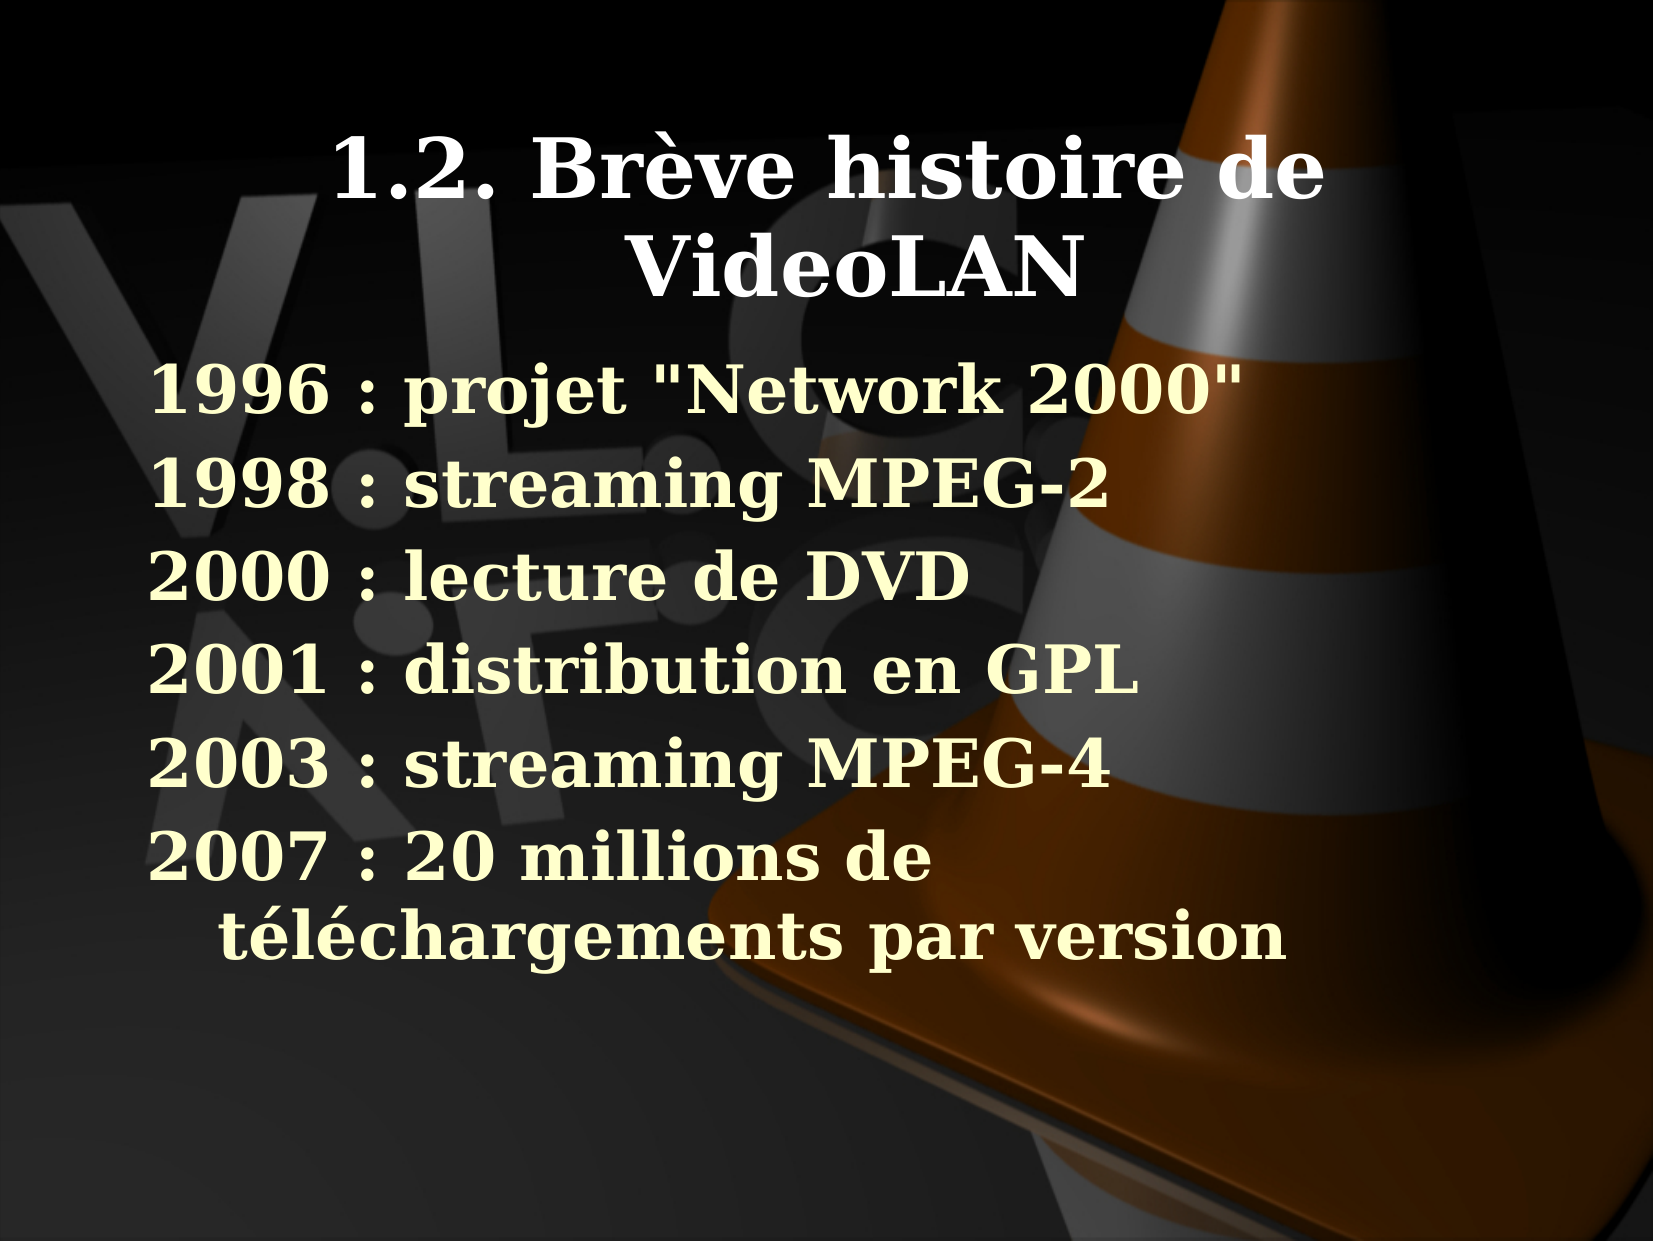

# 1.2. Brève histoire de VideoLAN
1996 : projet "Network 2000"
1998 : streaming MPEG-2
2000 : lecture de DVD
2001 : distribution en GPL
2003 : streaming MPEG-4
2007 : 20 millions de téléchargements par version